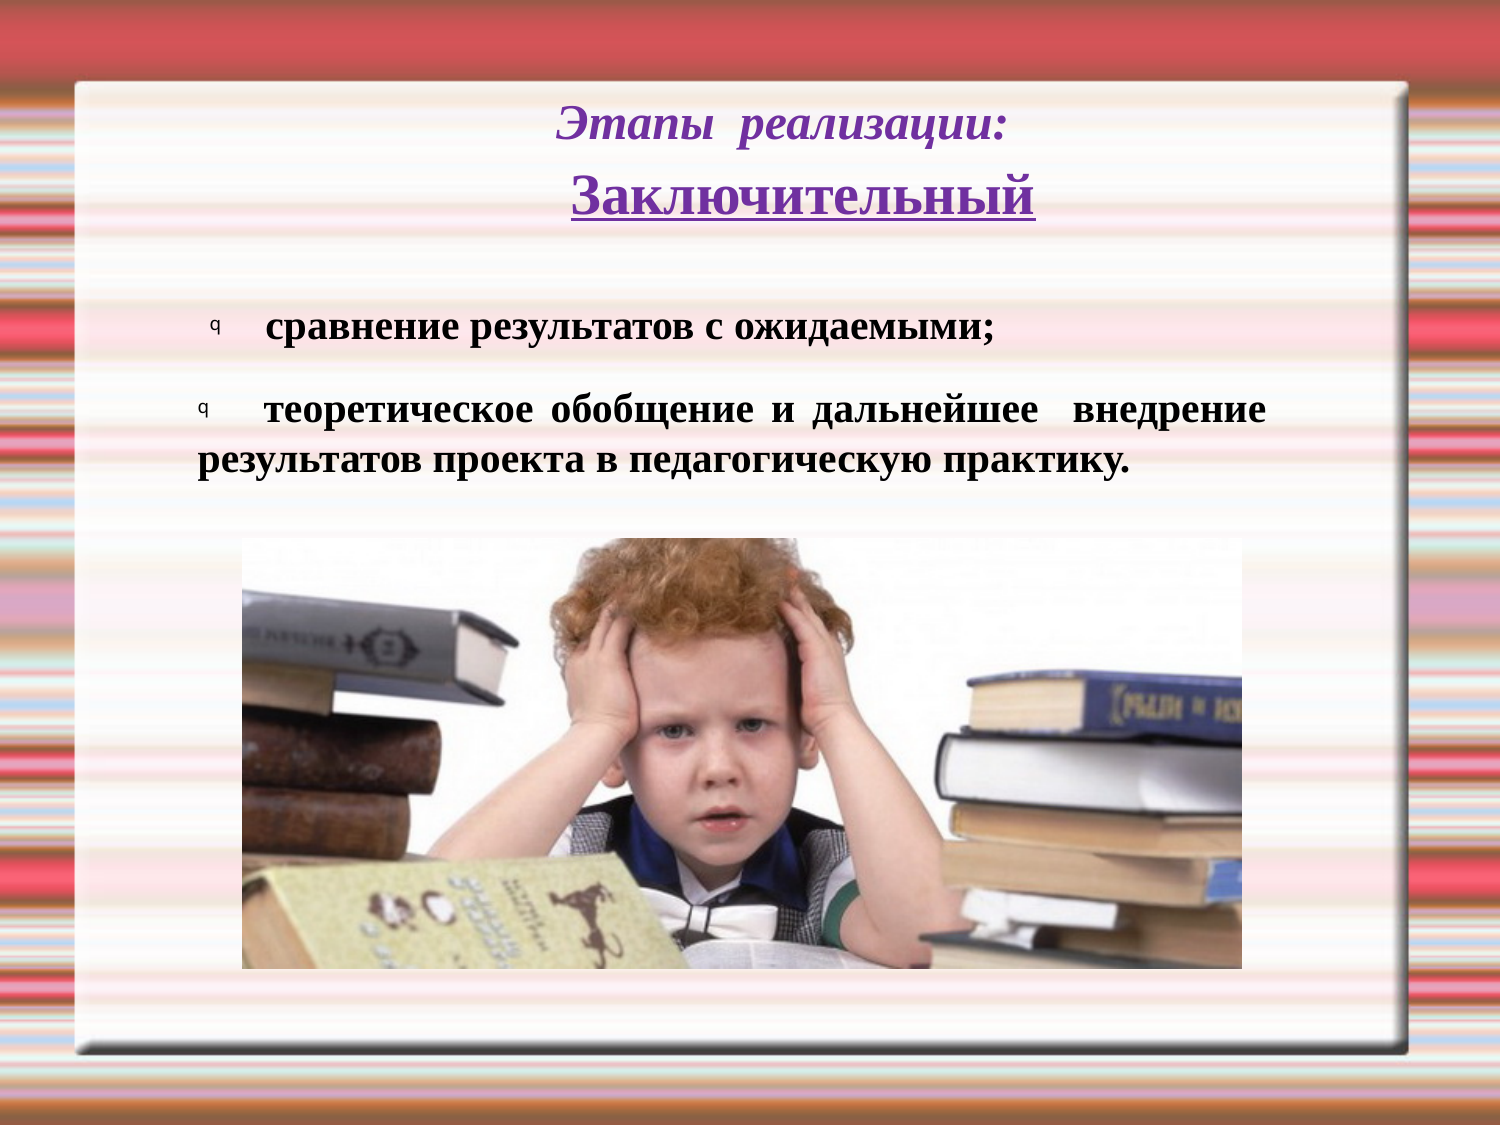

Этапы реализации:
Заключительный
сравнение результатов с ожидаемыми;
 теоретическое обобщение и дальнейшее внедрение результатов проекта в педагогическую практику.